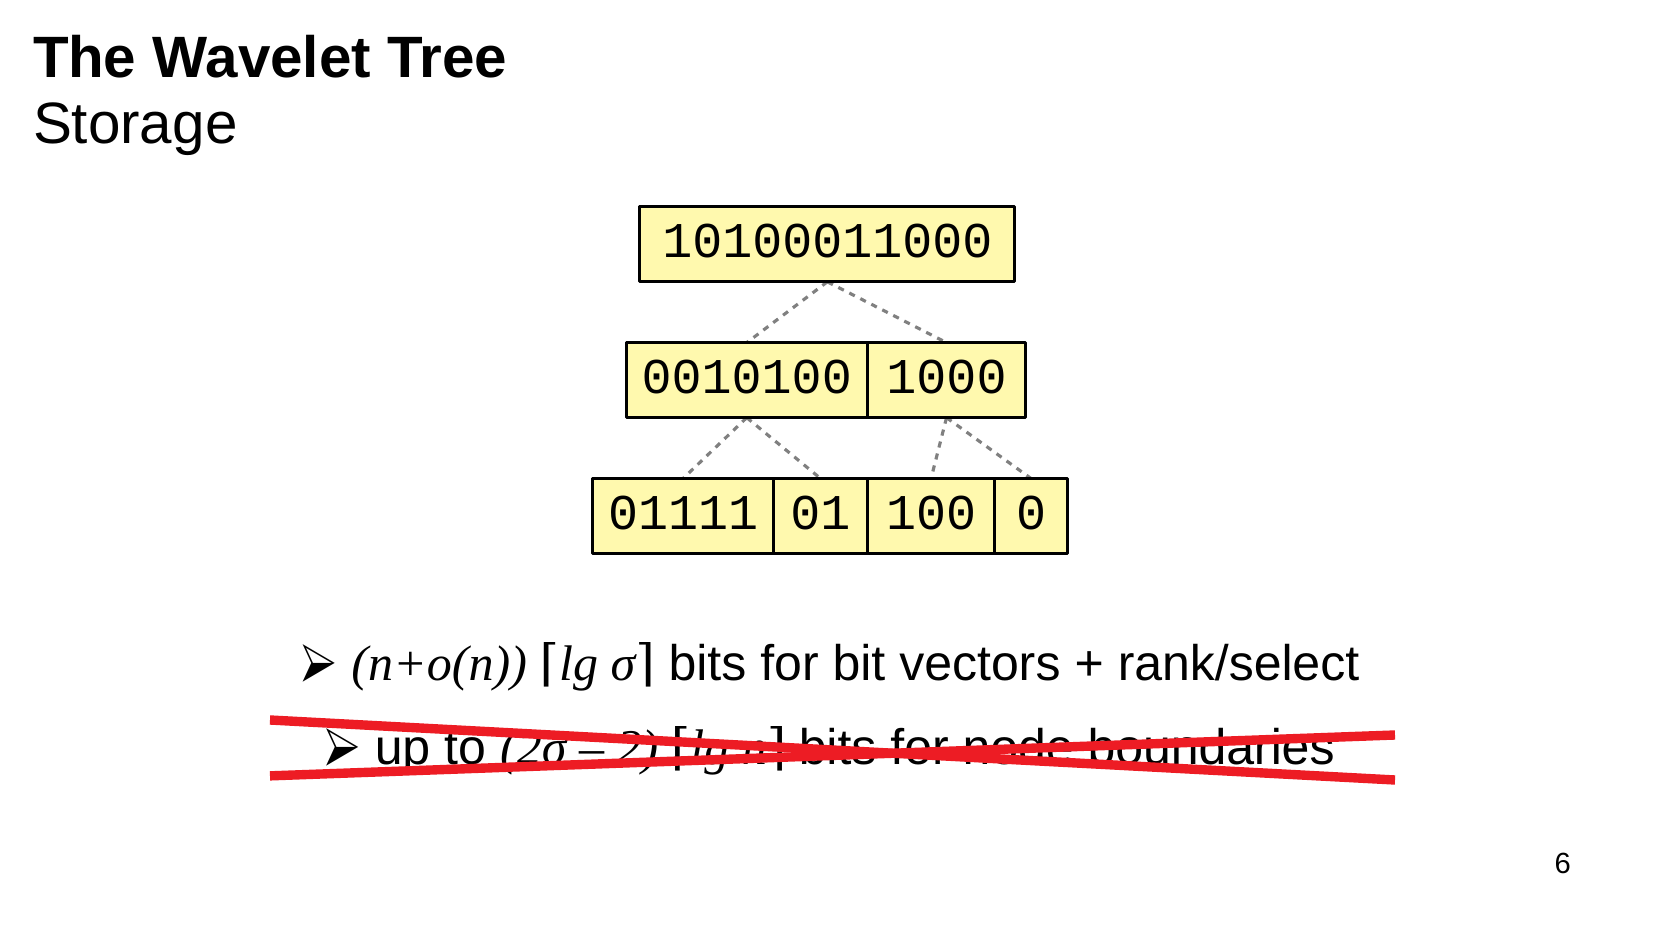

The Wavelet Tree
Storage
10100011000
0010100
1000
01111
01
100
0
⮚ (n+o(n)) ⌈lg σ⌉ bits for bit vectors + rank/select
⮚ up to (2σ – 2) ⌈lg n⌉ bits for node boundaries
6